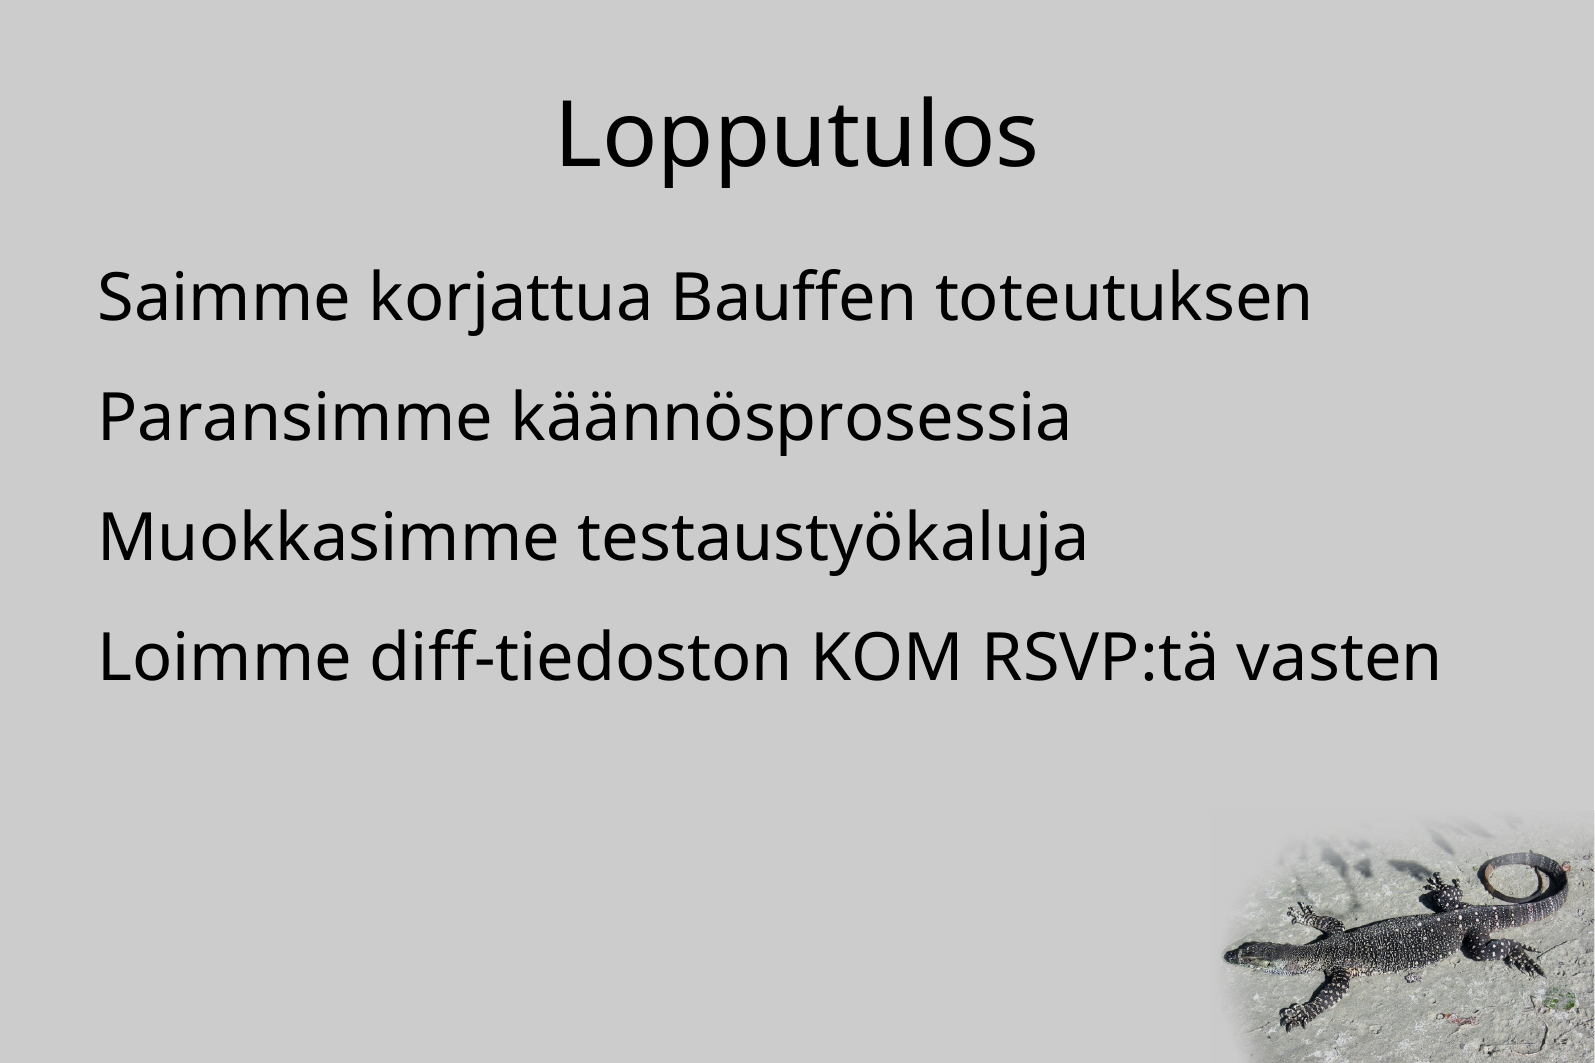

# Lopputulos
Saimme korjattua Bauffen toteutuksen
Paransimme käännösprosessia
Muokkasimme testaustyökaluja
Loimme diff-tiedoston KOM RSVP:tä vasten